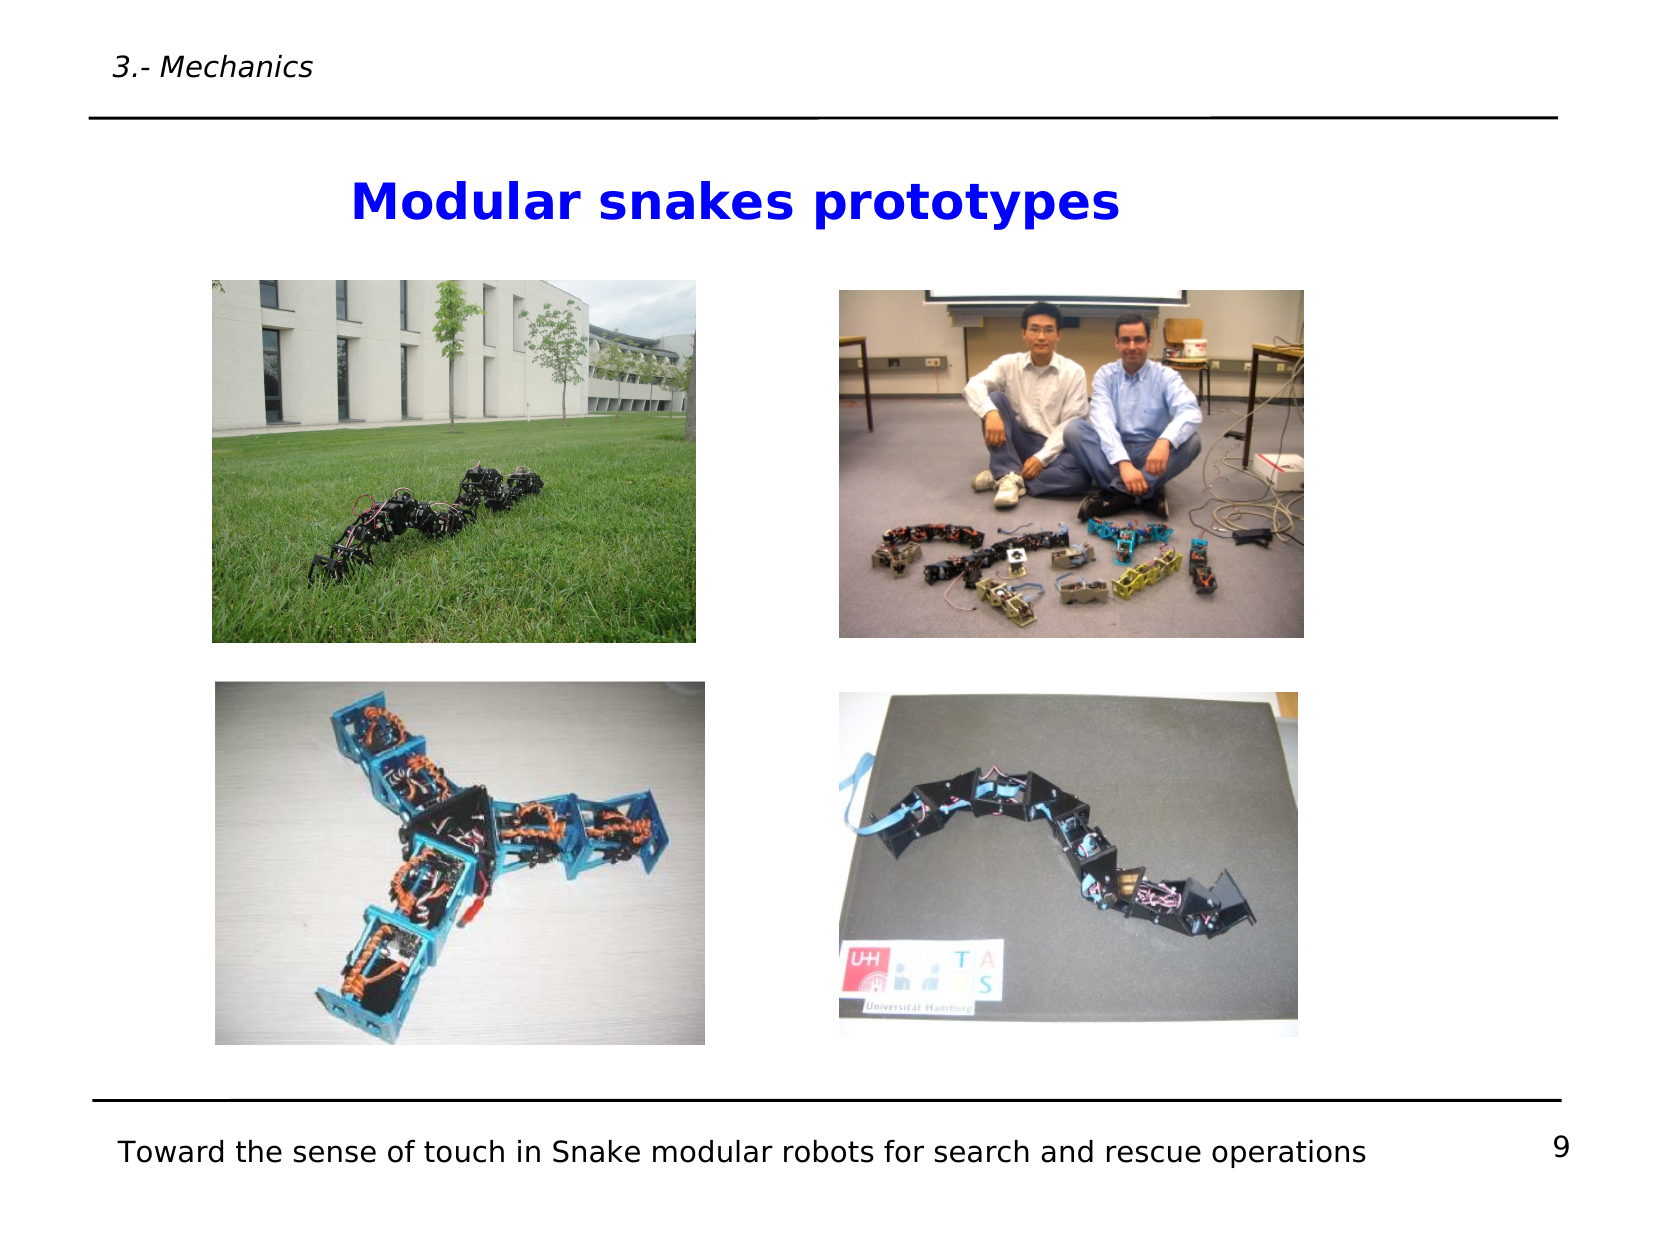

3.- Mechanics
Modular snakes prototypes
Toward the sense of touch in Snake modular robots for search and rescue operations
9